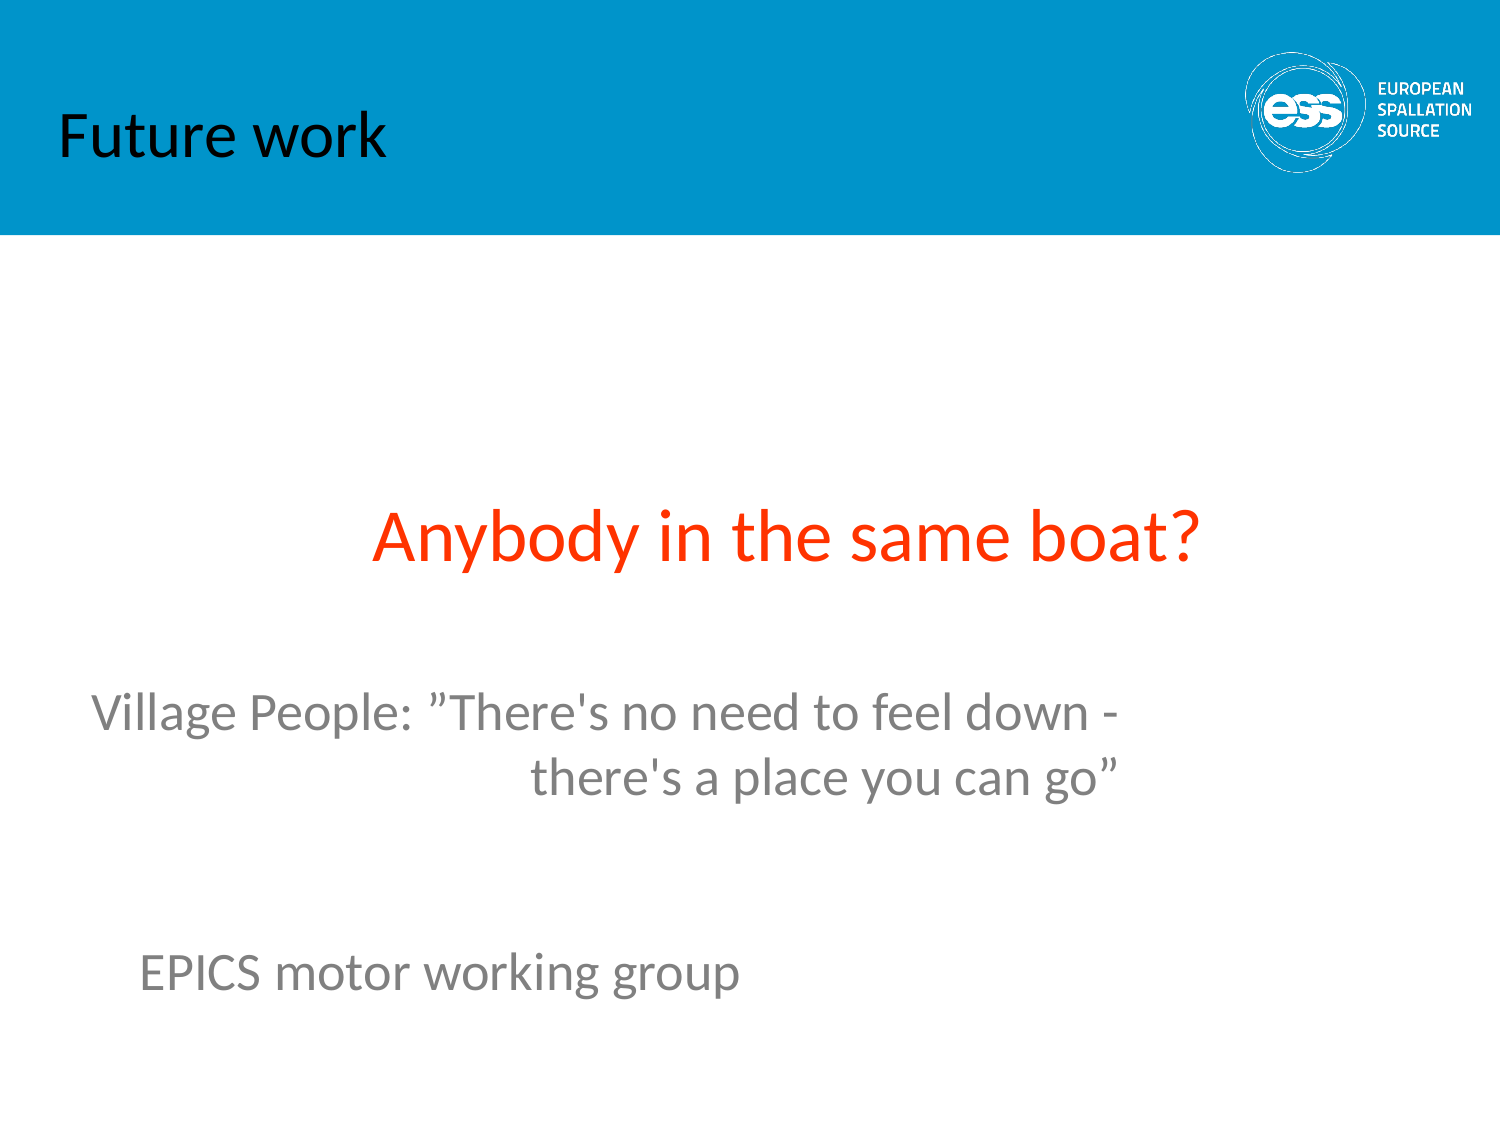

# Future work
 Anybody in the same boat?
Village People: ”There's no need to feel down -
 there's a place you can go”
 EPICS motor working group